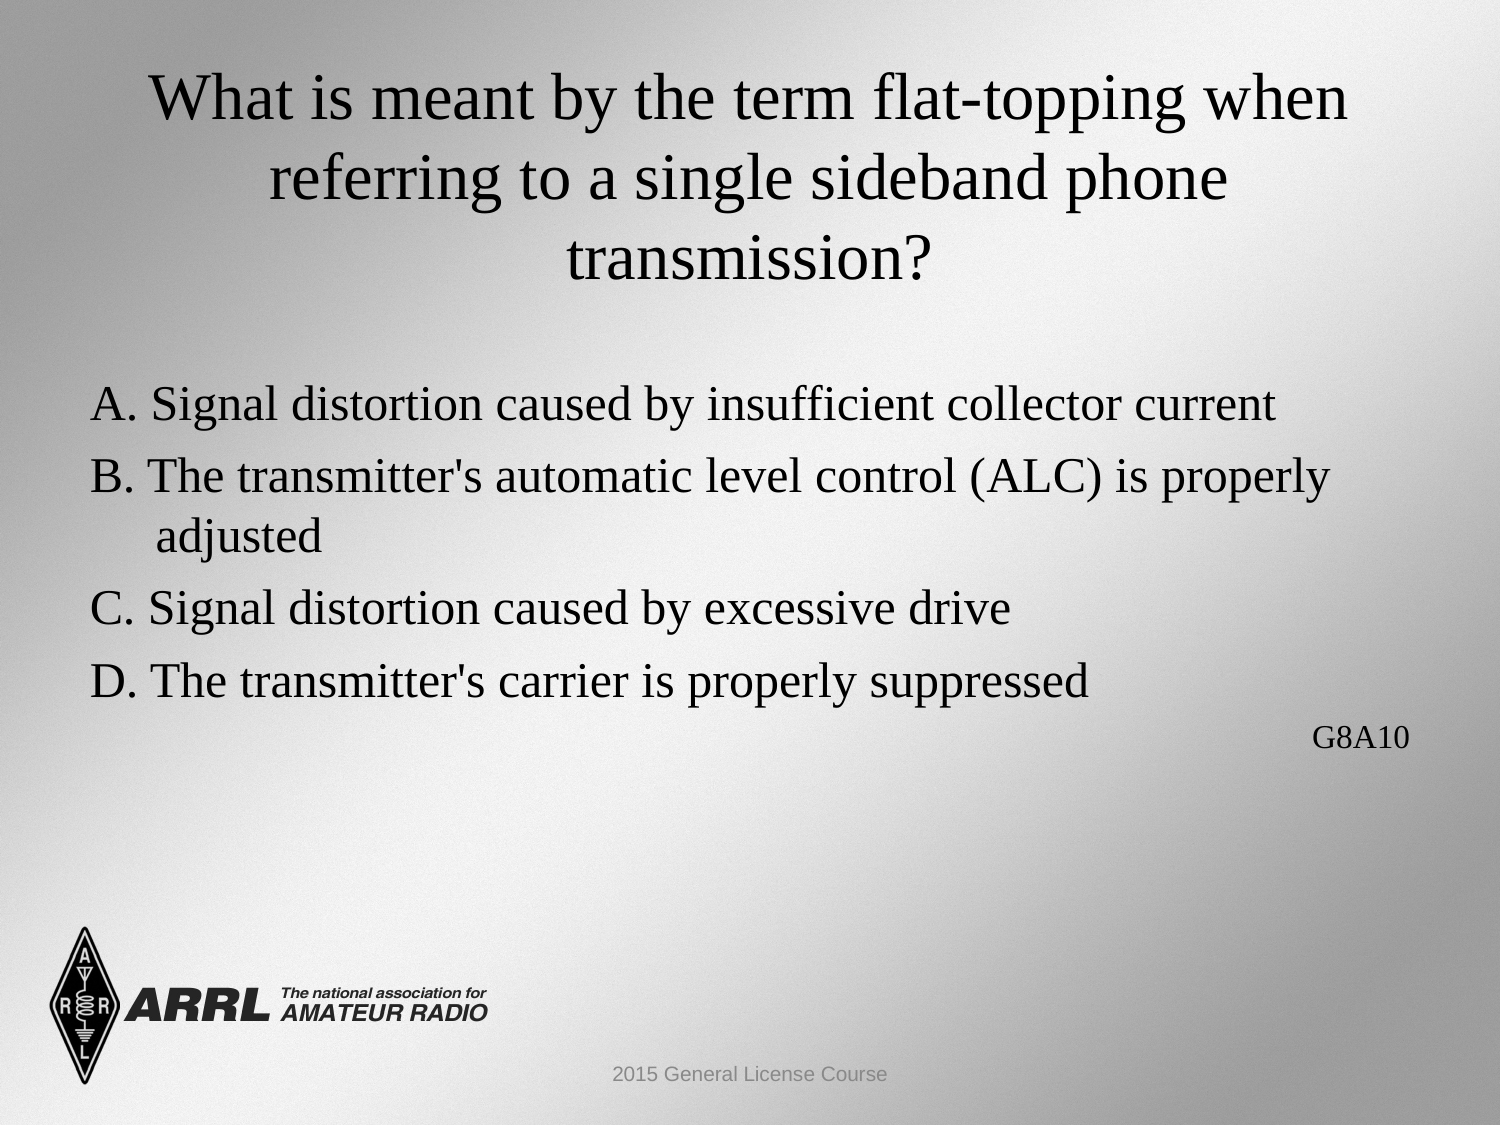

# What is meant by the term flat-topping when referring to a single sideband phone transmission?
A. Signal distortion caused by insufficient collector current
B. The transmitter's automatic level control (ALC) is properly adjusted
C. Signal distortion caused by excessive drive
D. The transmitter's carrier is properly suppressed
 G8A10
2015 General License Course